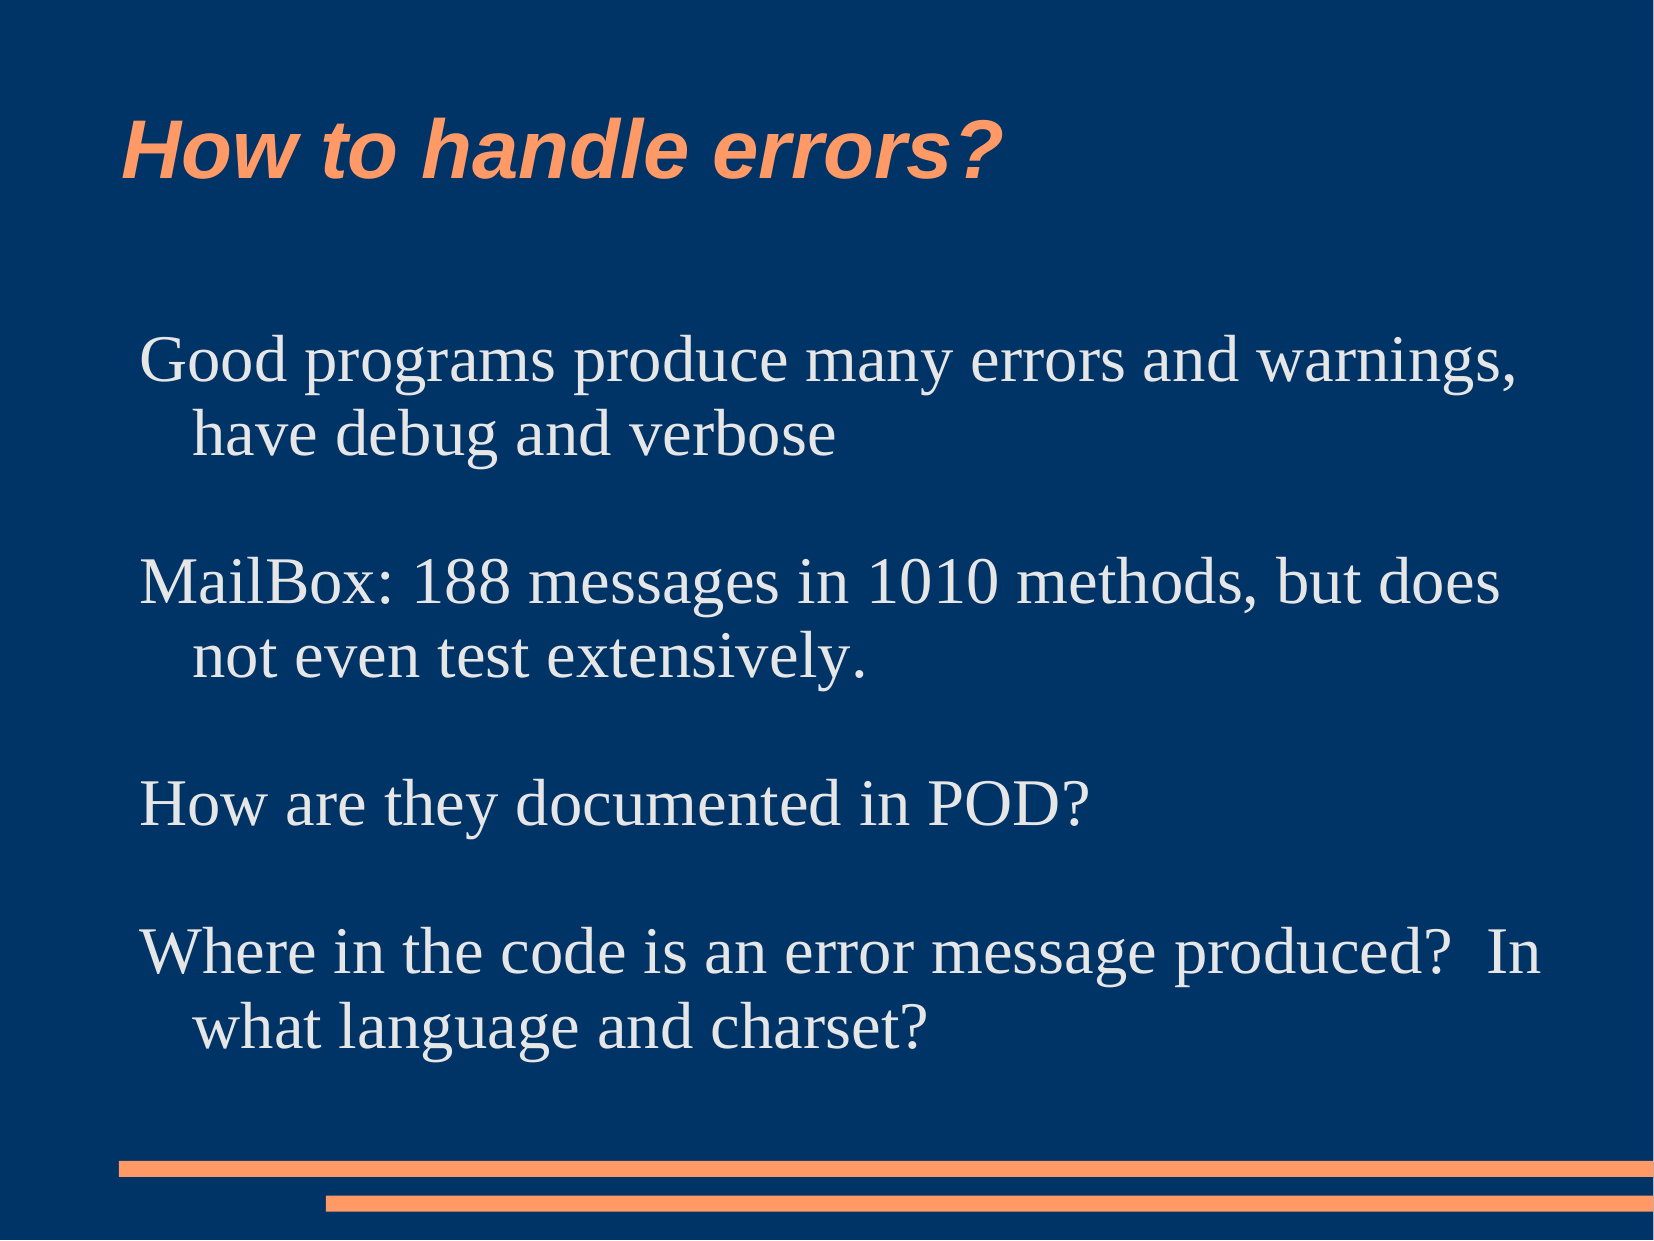

# How to handle errors?
Good programs produce many errors and warnings, have debug and verbose
MailBox: 188 messages in 1010 methods, but does not even test extensively.
How are they documented in POD?
Where in the code is an error message produced? In what language and charset?